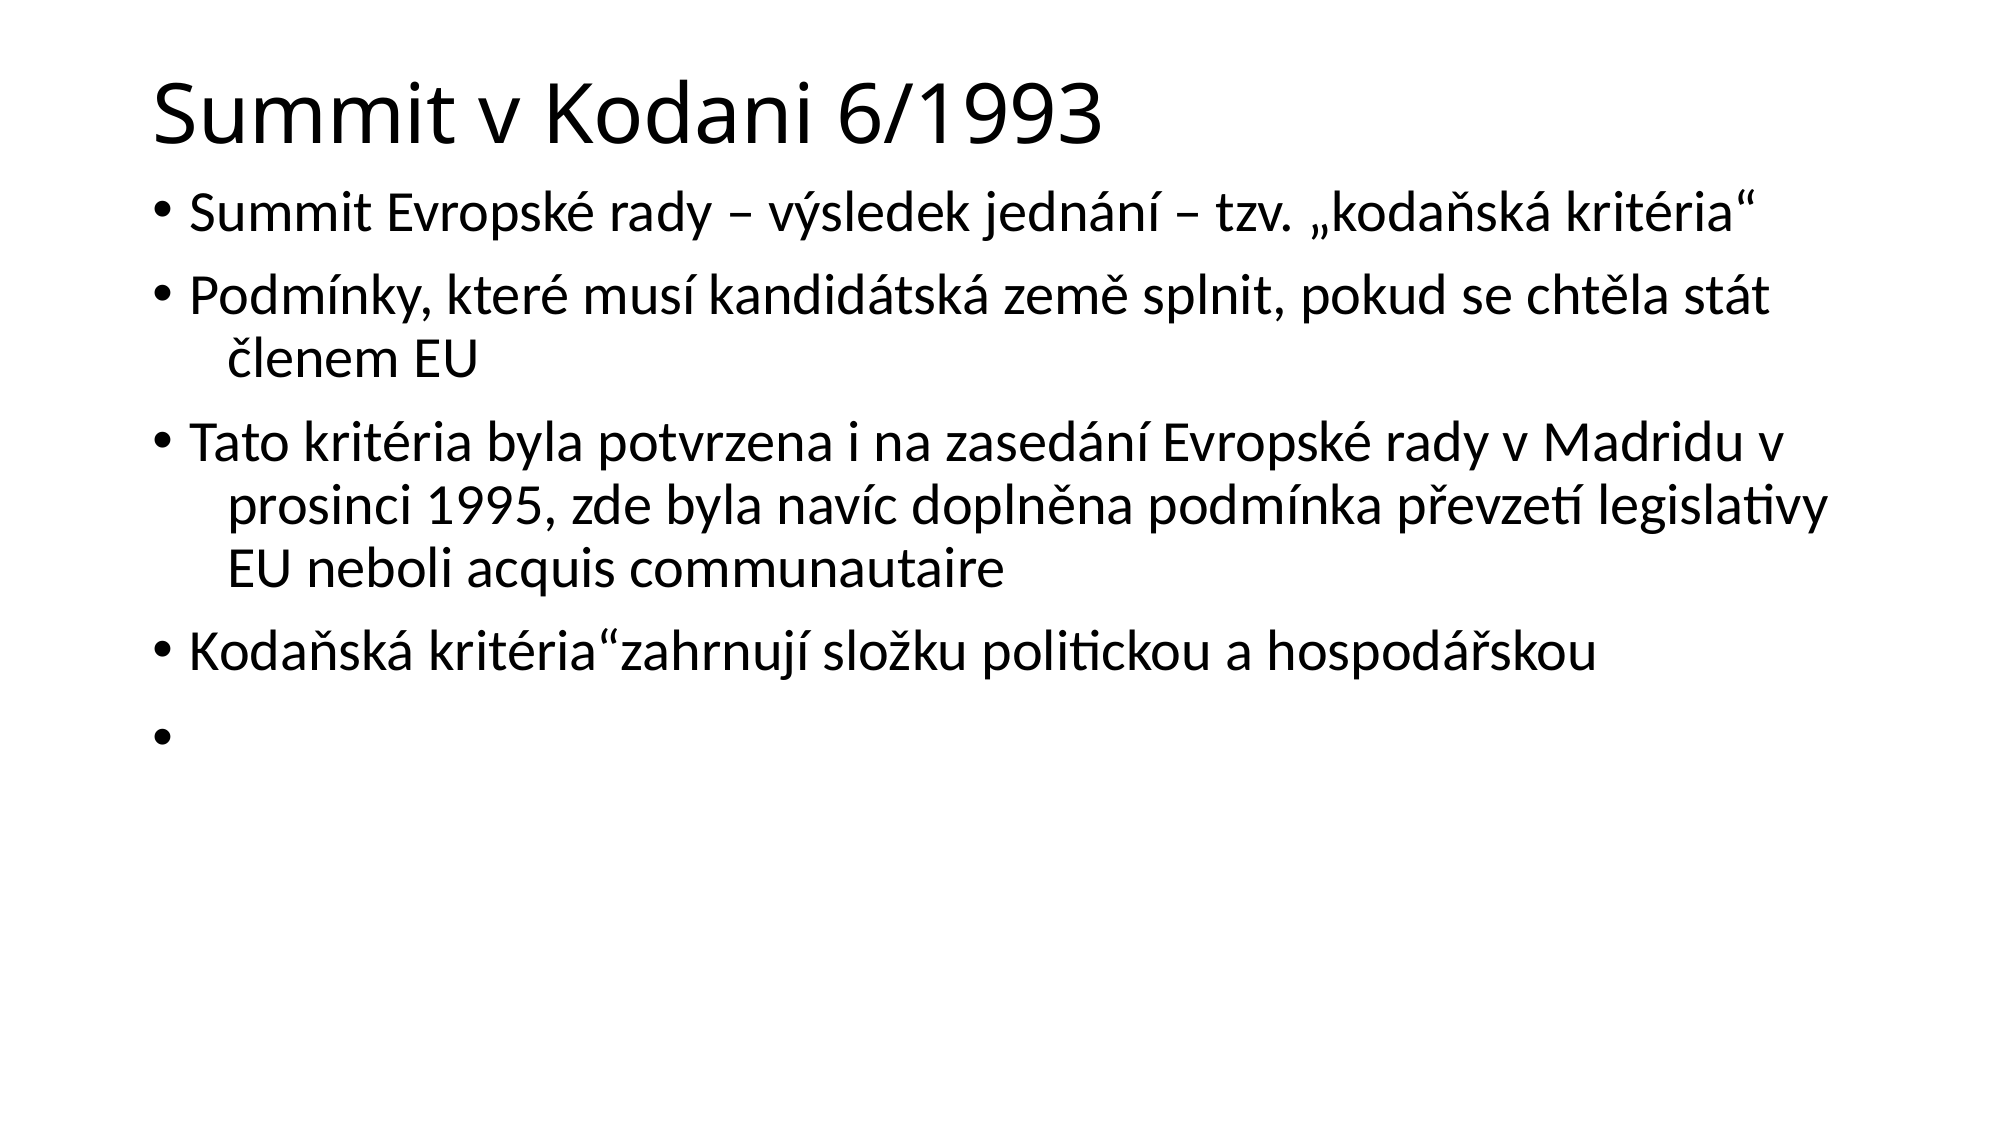

# Summit v Kodani 6/1993
Summit Evropské rady – výsledek jednání – tzv. „kodaňská kritéria“
Podmínky, které musí kandidátská země splnit, pokud se chtěla stát členem EU
Tato kritéria byla potvrzena i na zasedání Evropské rady v Madridu v prosinci 1995, zde byla navíc doplněna podmínka převzetí legislativy EU neboli acquis communautaire
Kodaňská kritéria“zahrnují složku politickou a hospodářskou